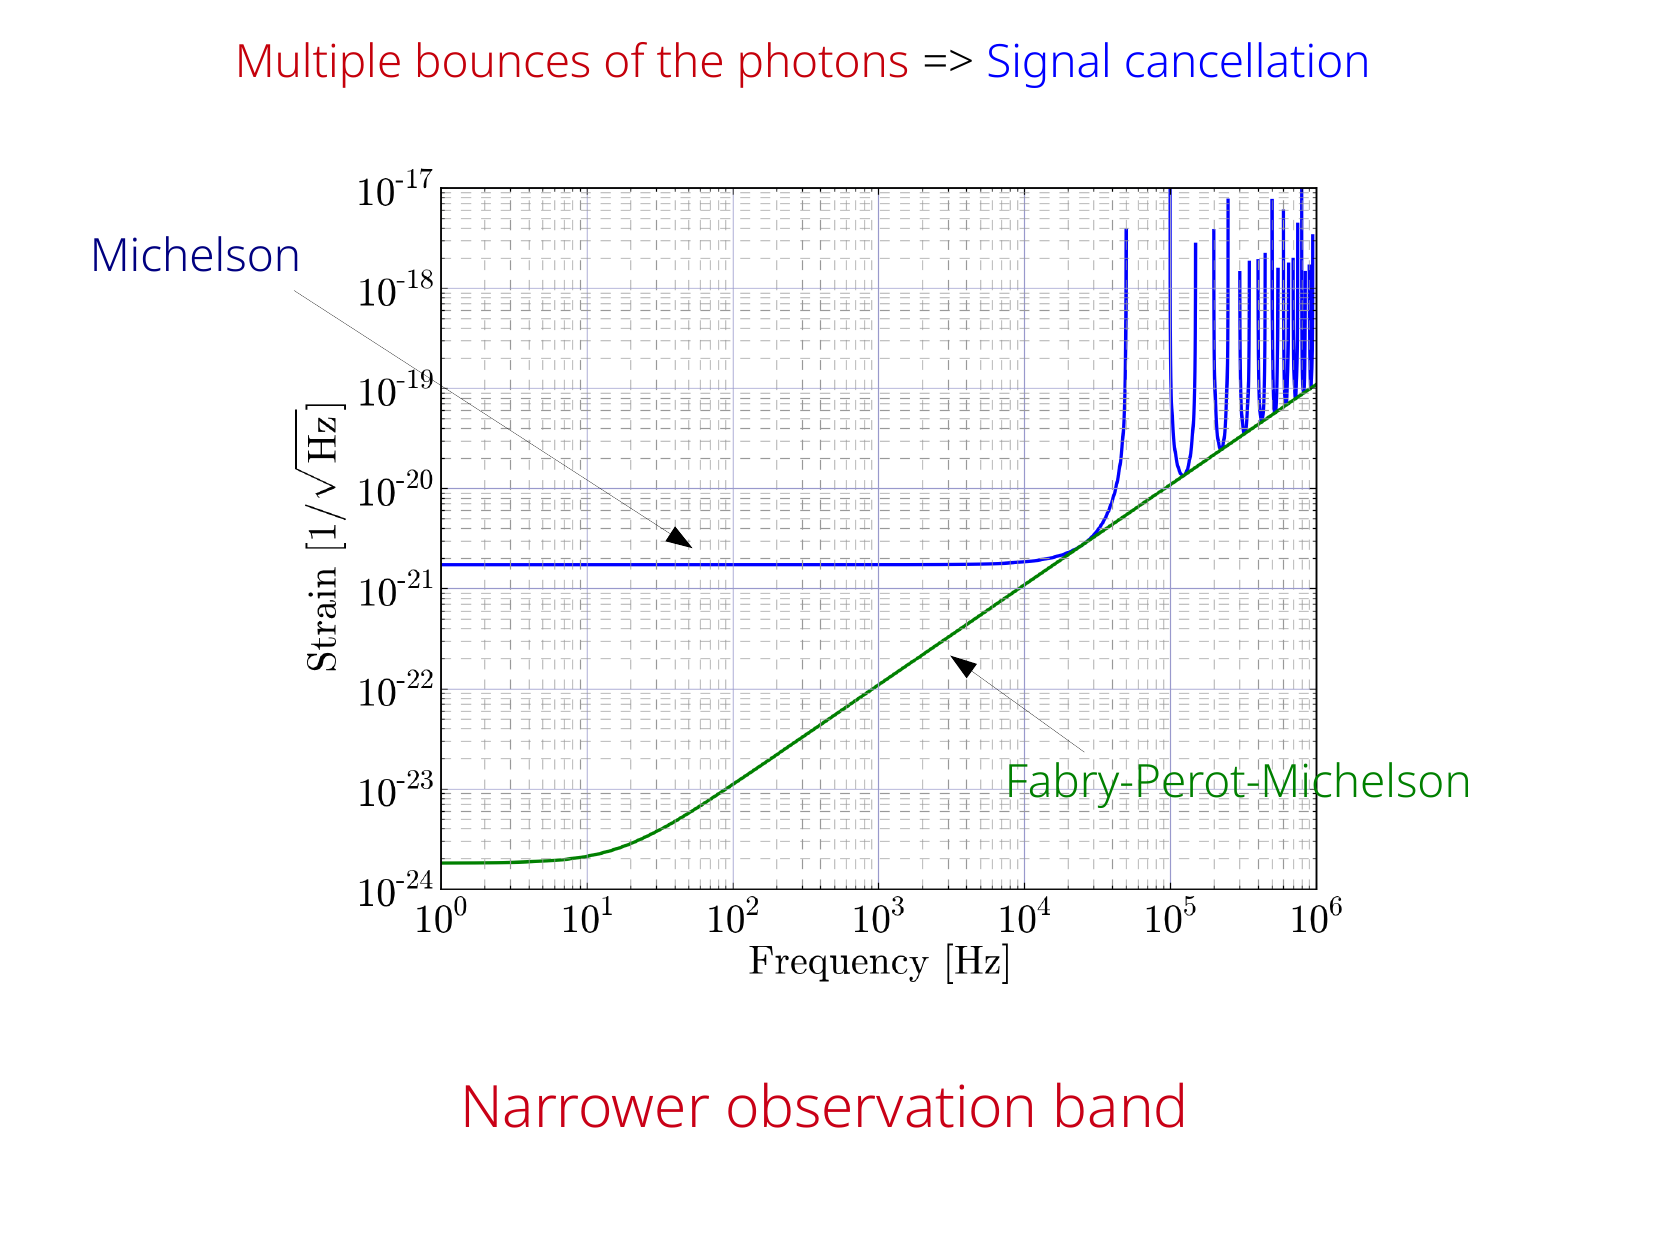

Multiple bounces of the photons => Signal cancellation
Michelson
Fabry-Perot-Michelson
Narrower observation band